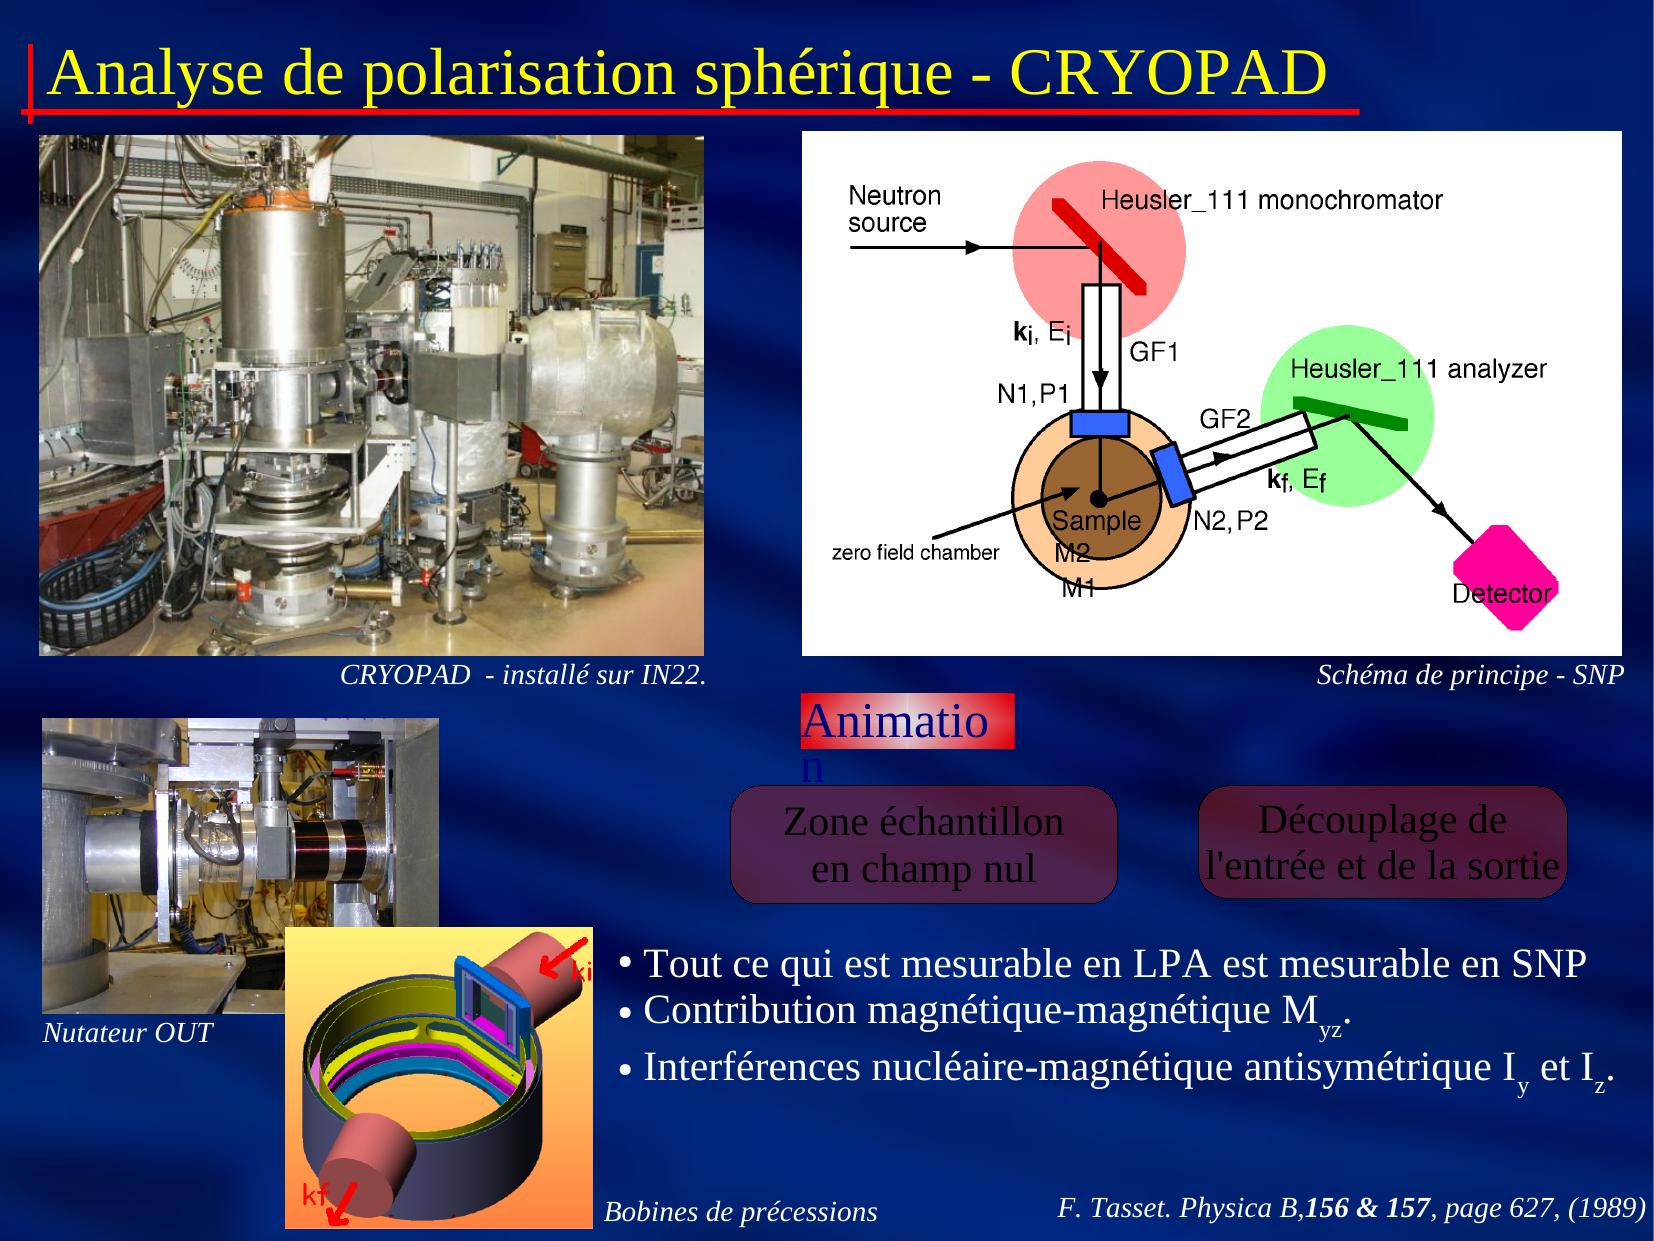

Analyse de polarisation sphérique - CRYOPAD
CRYOPAD - installé sur IN22.
Schéma de principe - SNP
Animation
Nutateur OUT
Bobines de précessions
Zone échantillon
en champ nul
Découplage de
l'entrée et de la sortie
 Tout ce qui est mesurable en LPA est mesurable en SNP
 Contribution magnétique-magnétique Myz.
 Interférences nucléaire-magnétique antisymétrique Iy et Iz.
F. Tasset. Physica B,156 & 157, page 627, (1989)